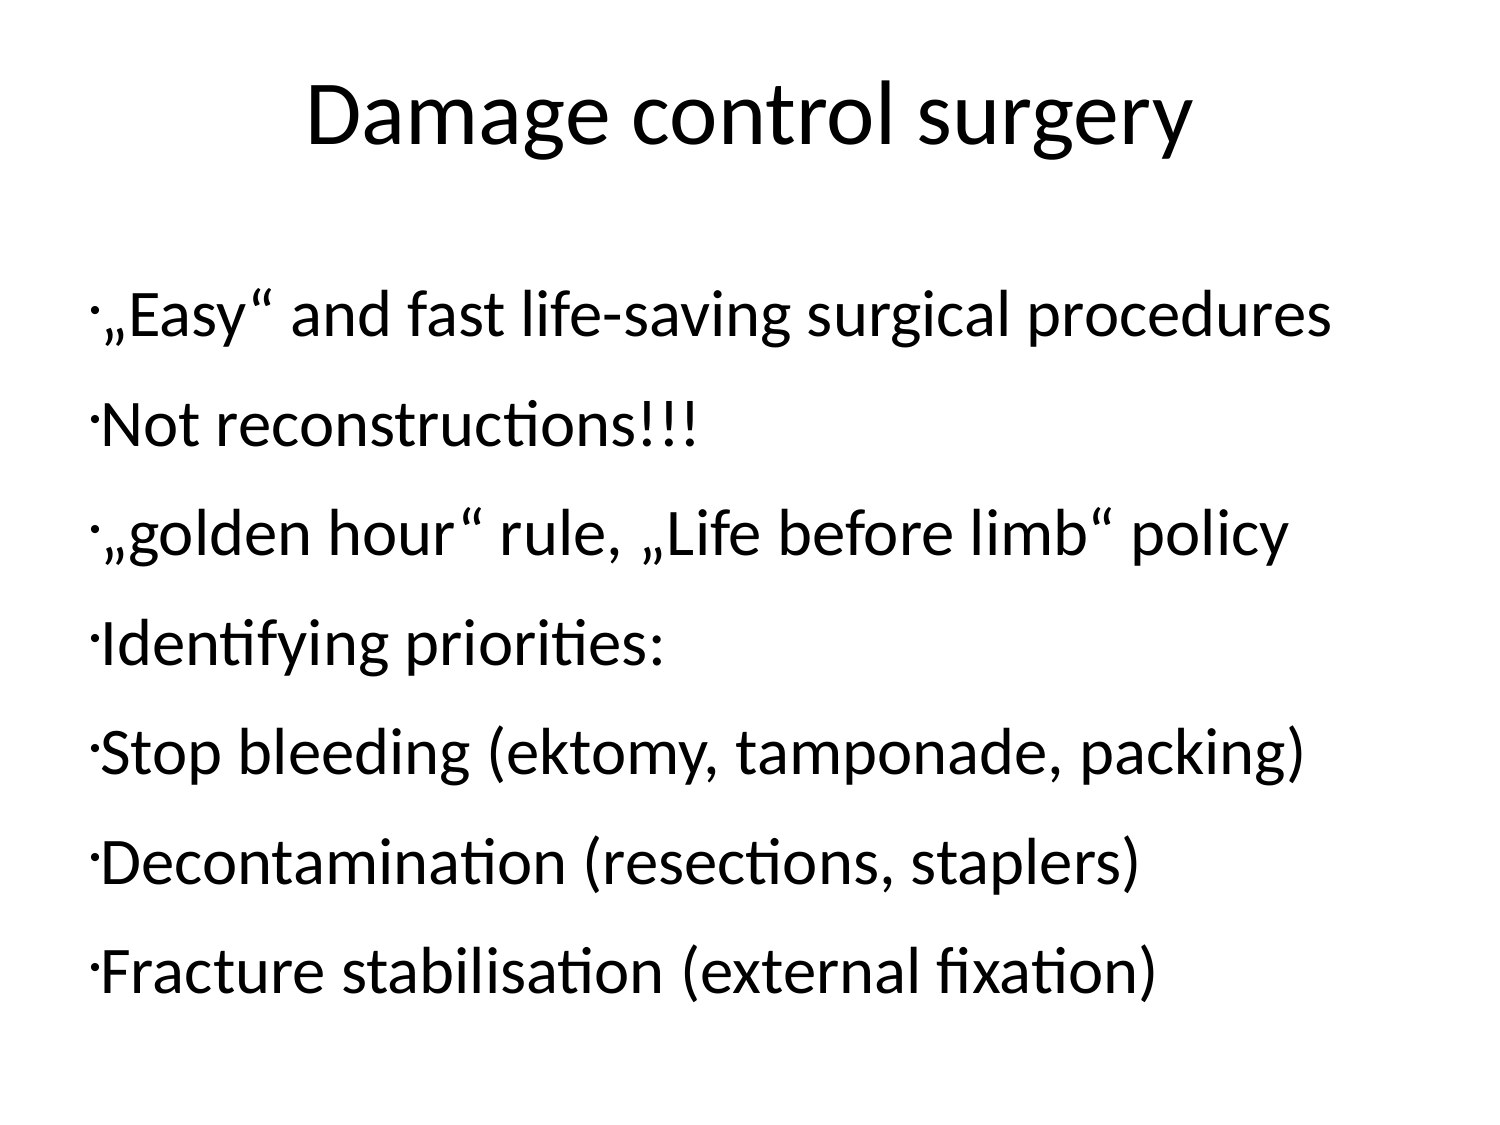

# Damage control surgery
„Easy“ and fast life-saving surgical procedures
Not reconstructions!!!
„golden hour“ rule, „Life before limb“ policy
Identifying priorities:
Stop bleeding (ektomy, tamponade, packing)
Decontamination (resections, staplers)
Fracture stabilisation (external fixation)